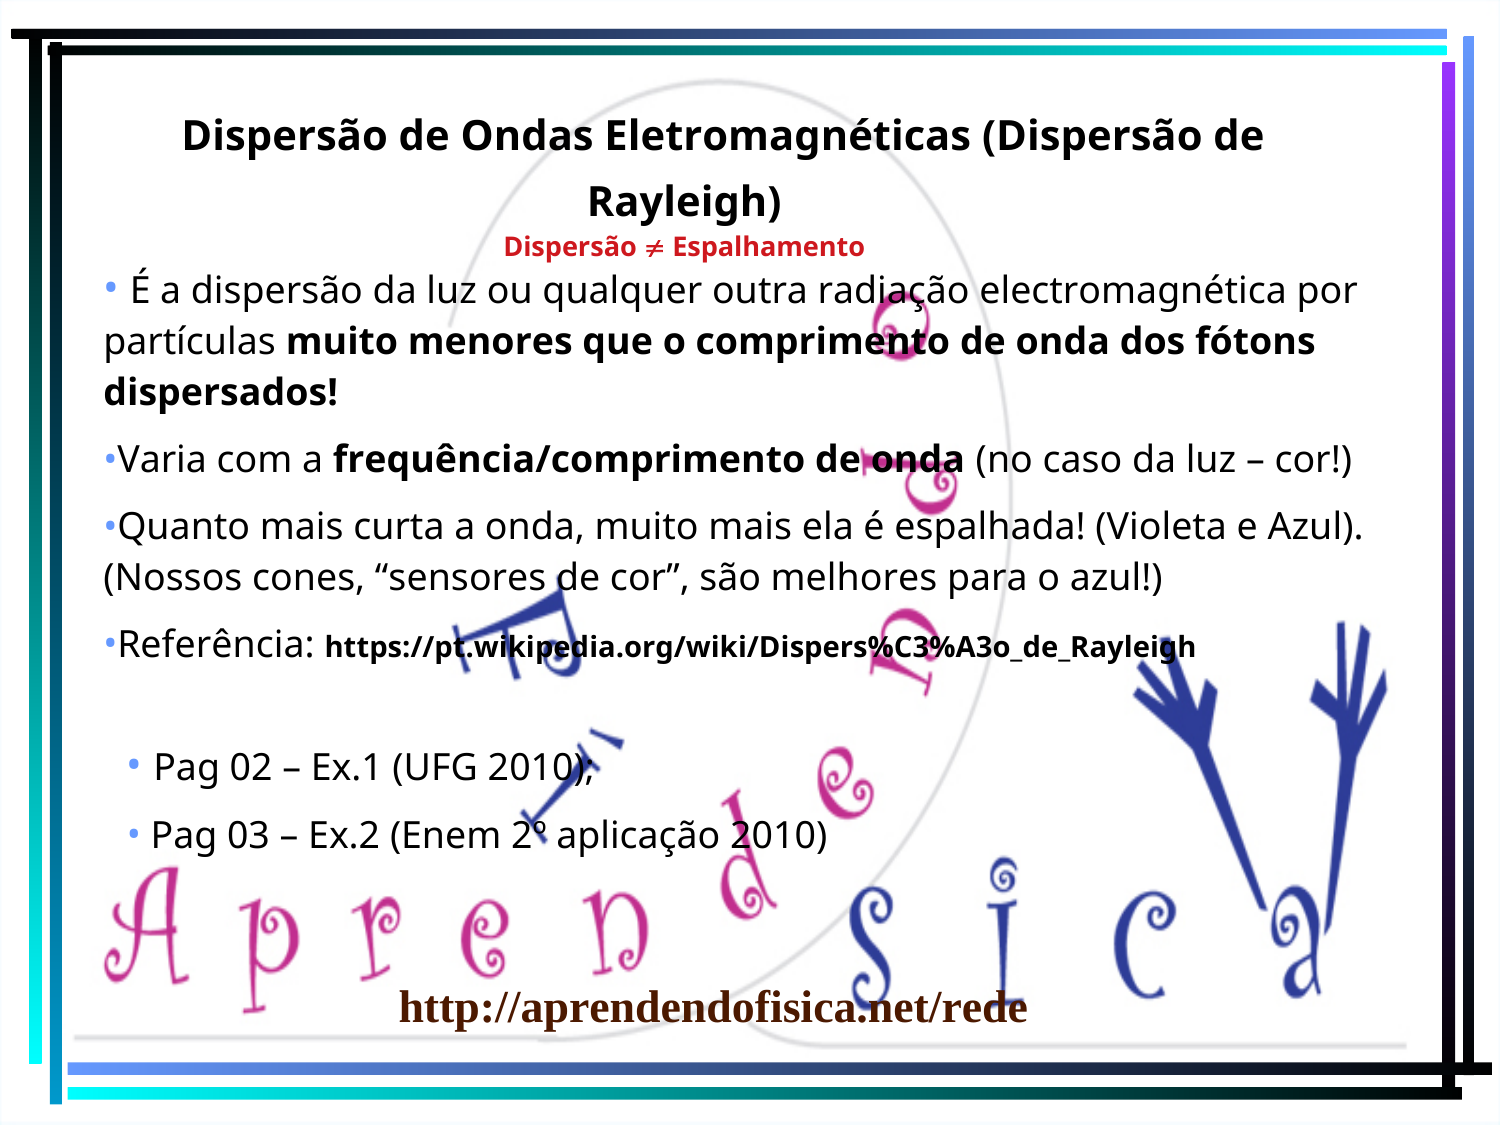

# Dispersão de Ondas Eletromagnéticas (Dispersão de Rayleigh) Dispersão ≠ Espalhamento
 É a dispersão da luz ou qualquer outra radiação electromagnética por partículas muito menores que o comprimento de onda dos fótons dispersados!
Varia com a frequência/comprimento de onda (no caso da luz – cor!)
Quanto mais curta a onda, muito mais ela é espalhada! (Violeta e Azul). (Nossos cones, “sensores de cor”, são melhores para o azul!)
Referência: https://pt.wikipedia.org/wiki/Dispers%C3%A3o_de_Rayleigh
 Pag 02 – Ex.1 (UFG 2010);
 Pag 03 – Ex.2 (Enem 2º aplicação 2010)
http://aprendendofisica.net/rede